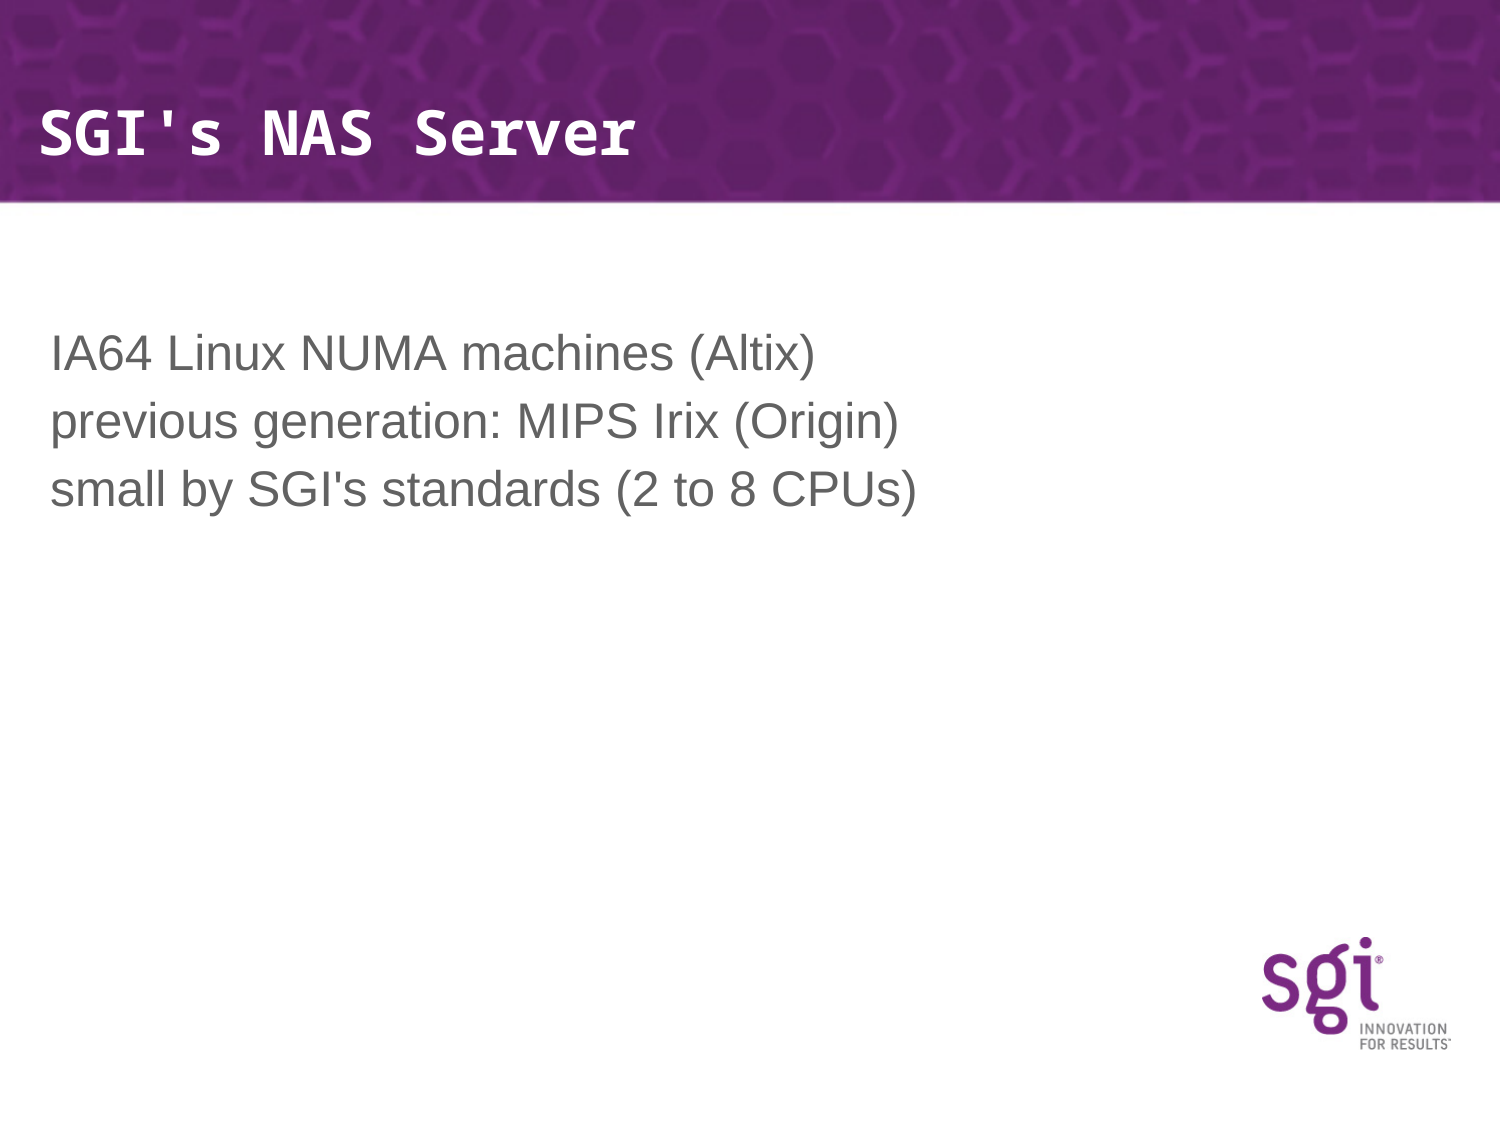

# SGI's NAS Server
IA64 Linux NUMA machines (Altix)
previous generation: MIPS Irix (Origin)
small by SGI's standards (2 to 8 CPUs)